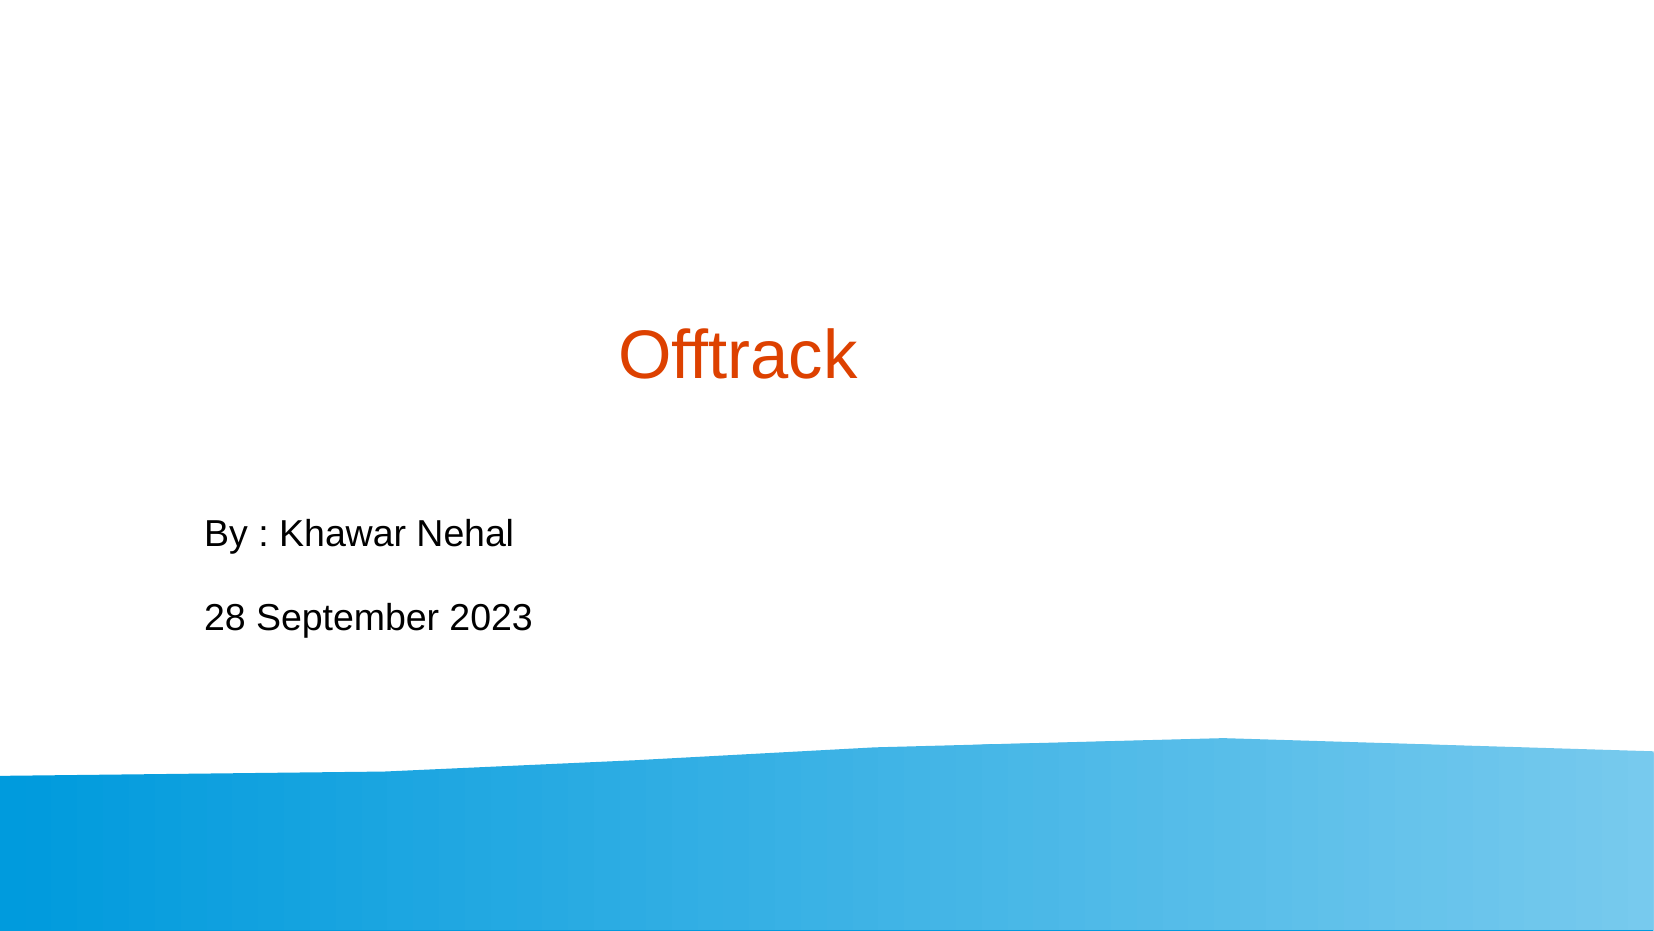

# Offtrack
By : Khawar Nehal
28 September 2023